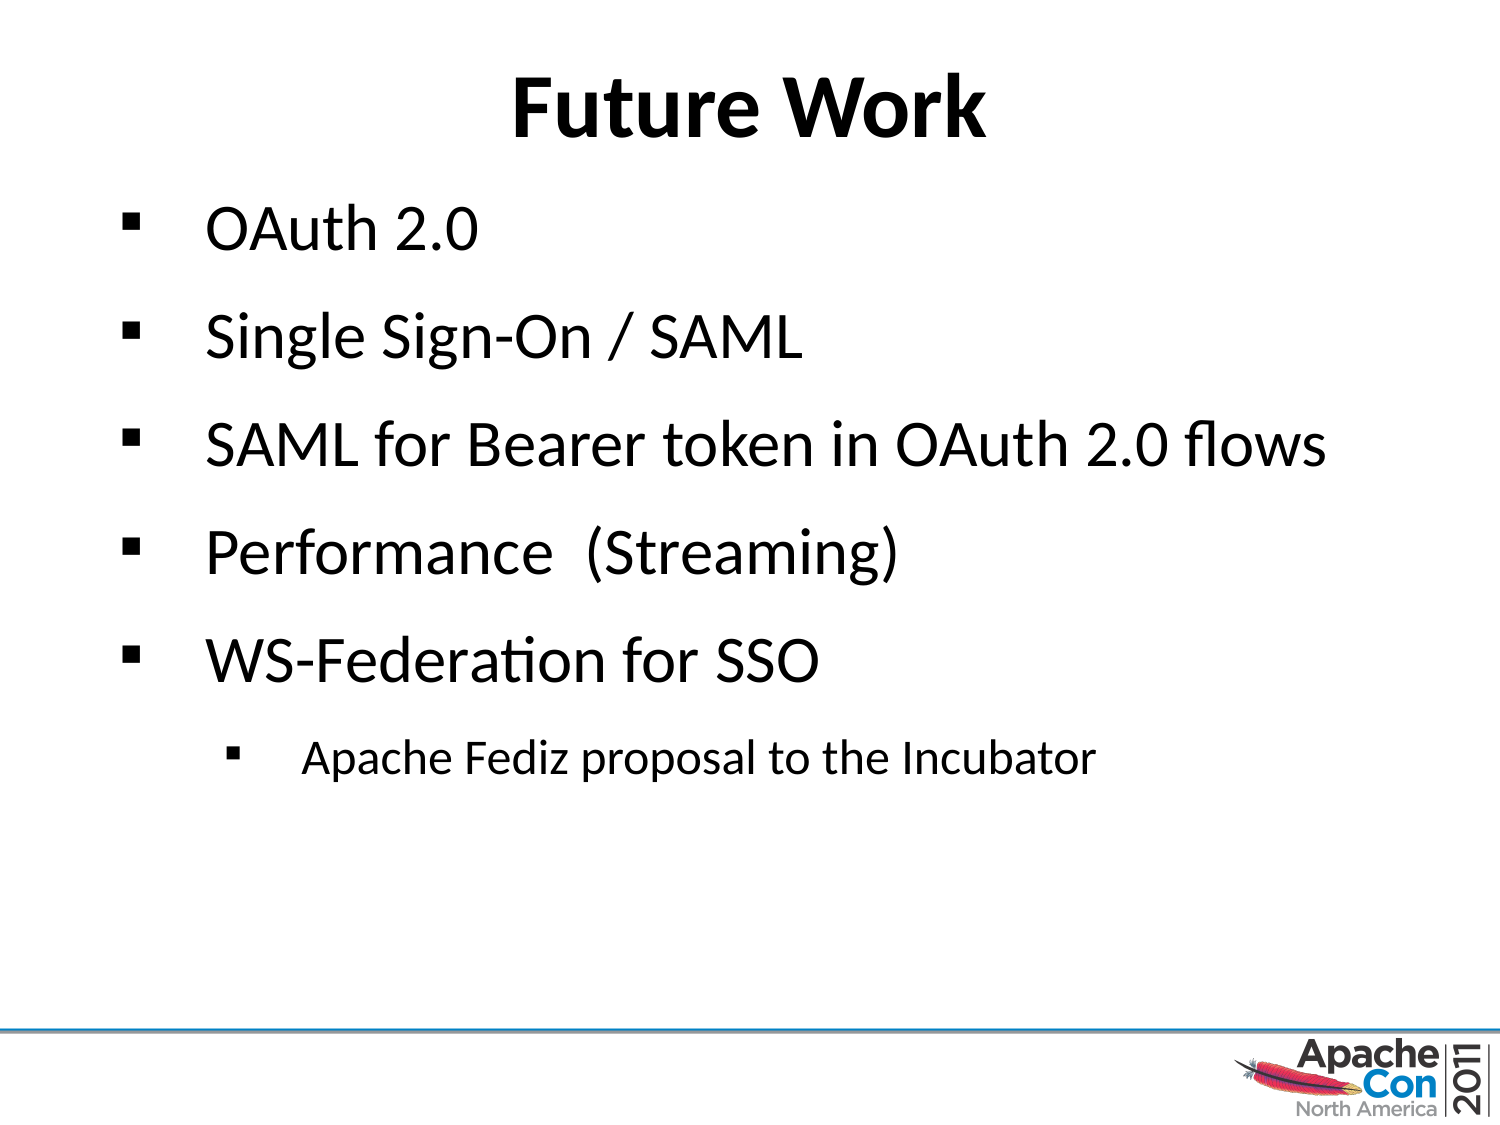

# Future Work
OAuth 2.0
Single Sign-On / SAML
SAML for Bearer token in OAuth 2.0 flows
Performance (Streaming)
WS-Federation for SSO
Apache Fediz proposal to the Incubator